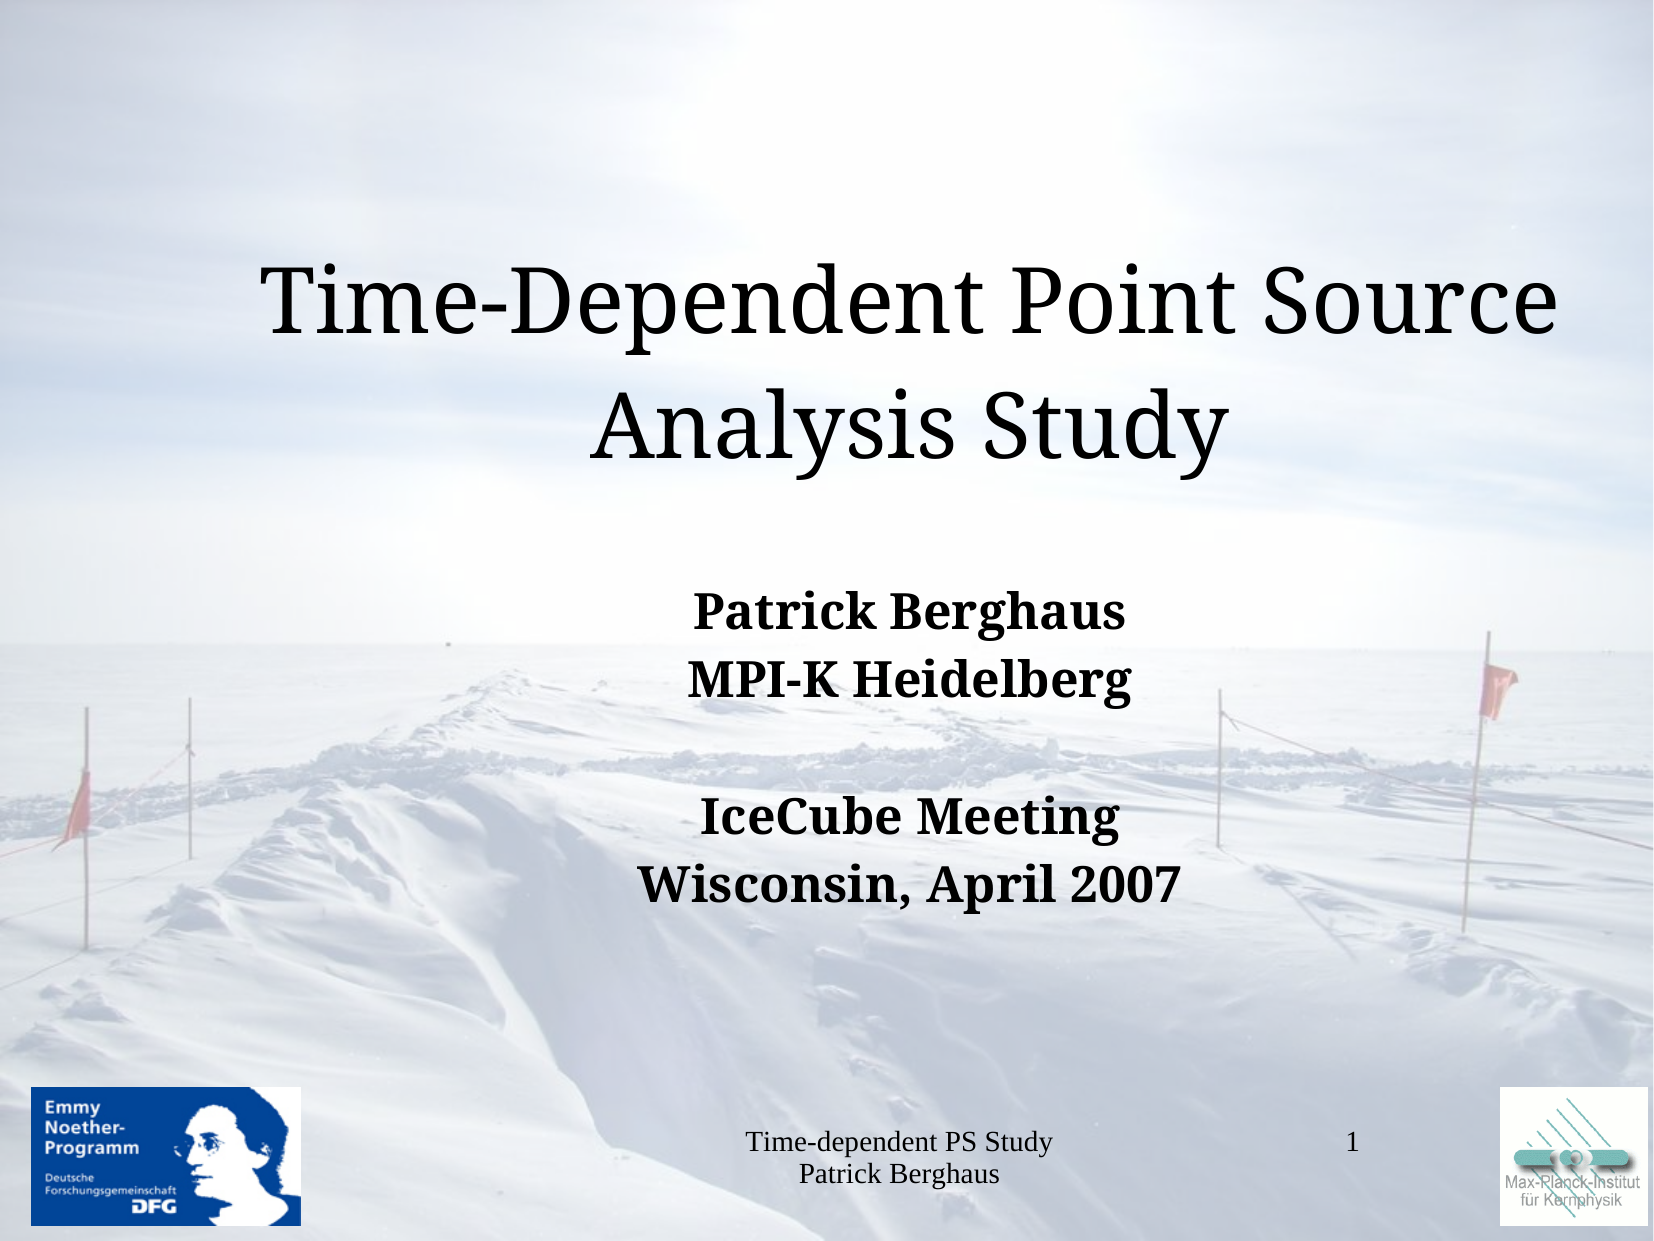

Time-Dependent Point Source
Analysis Study
Patrick Berghaus
MPI-K Heidelberg
IceCube Meeting
Wisconsin, April 2007
1